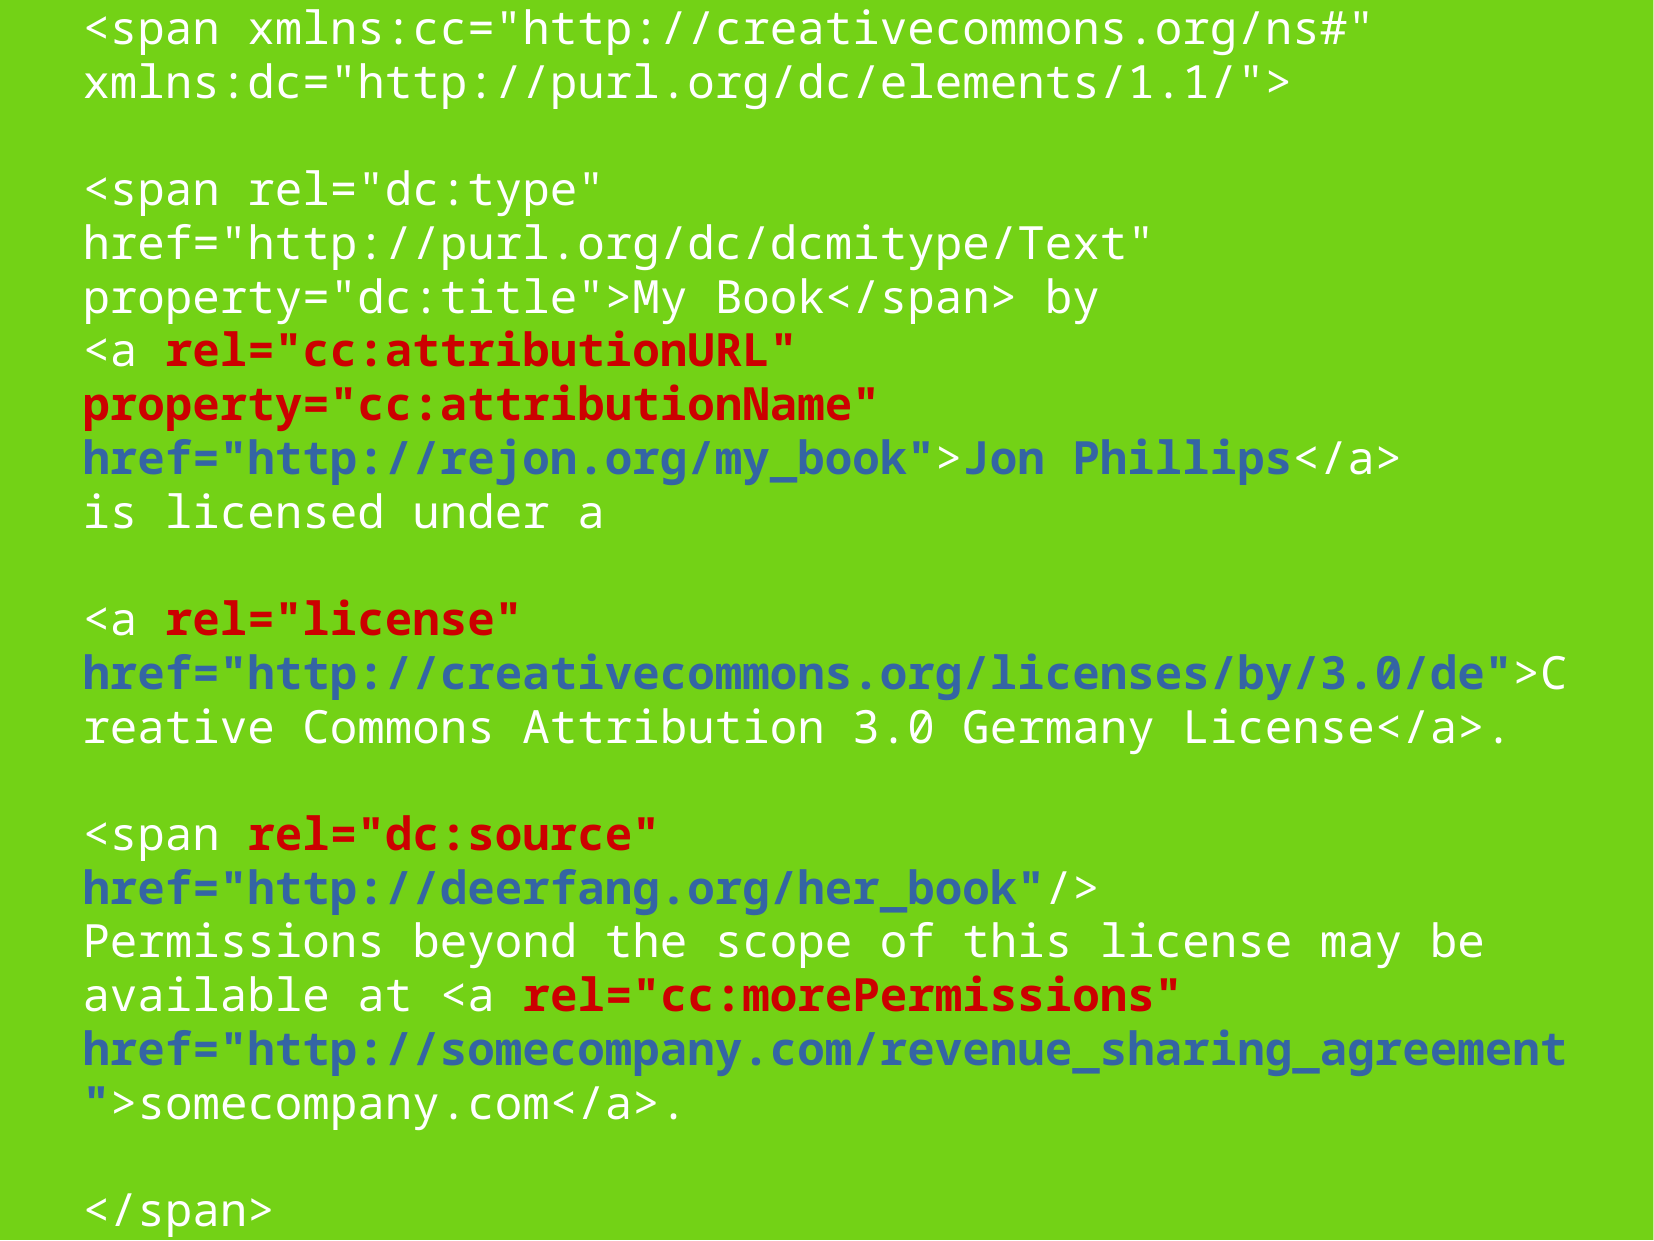

# <span xmlns:cc="http://creativecommons.org/ns#" xmlns:dc="http://purl.org/dc/elements/1.1/"> <span rel="dc:type" href="http://purl.org/dc/dcmitype/Text" property="dc:title">My Book</span> by <a rel="cc:attributionURL" property="cc:attributionName" href="http://rejon.org/my_book">Jon Phillips</a> is licensed under a <a rel="license" href="http://creativecommons.org/licenses/by/3.0/de">Creative Commons Attribution 3.0 Germany License</a>. <span rel="dc:source" href="http://deerfang.org/her_book"/> Permissions beyond the scope of this license may be available at <a rel="cc:morePermissions" href="http://somecompany.com/revenue_sharing_agreement">somecompany.com</a>. </span>